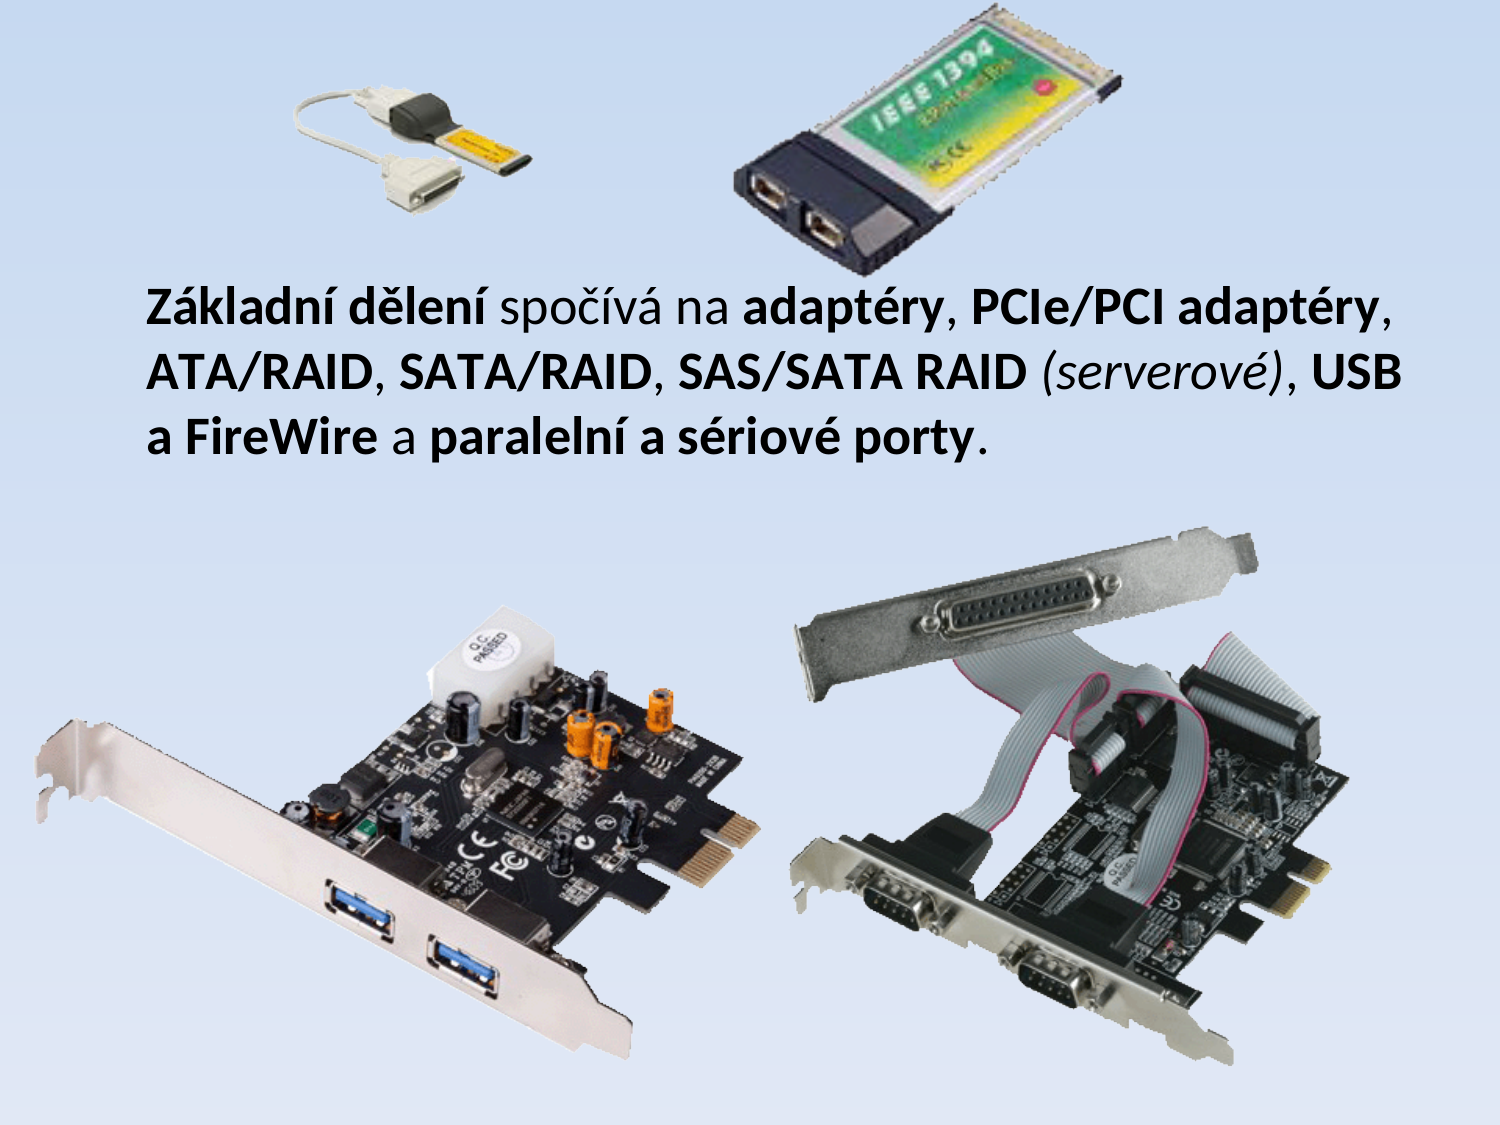

# Základní dělení spočívá na adaptéry, PCIe/PCI adaptéry, ATA/RAID, SATA/RAID, SAS/SATA RAID (serverové), USB a FireWire a paralelní a sériové porty.